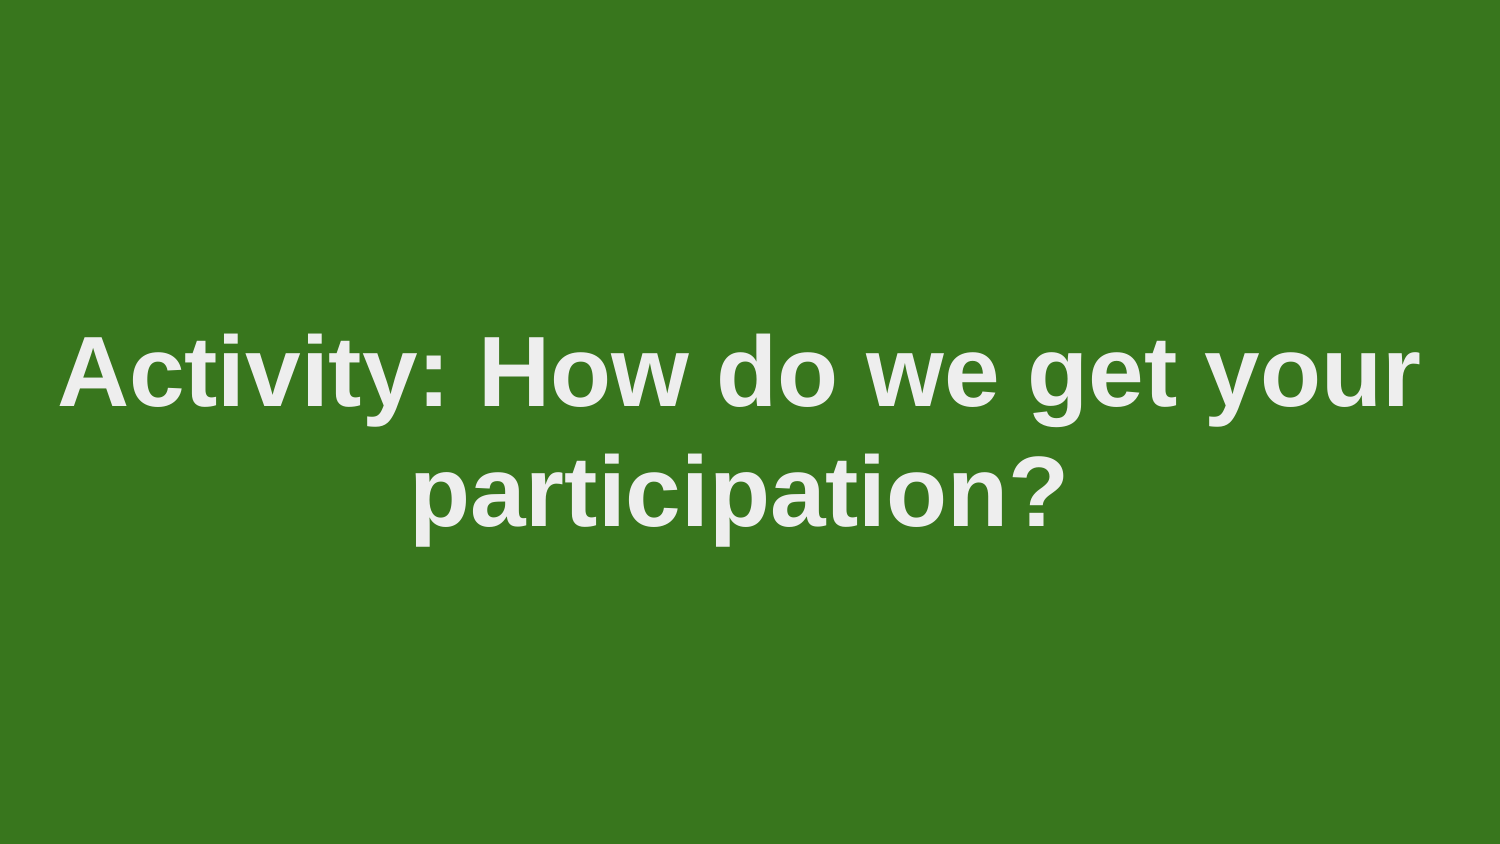

Björn
10m
# Activity: How do we get your participation?